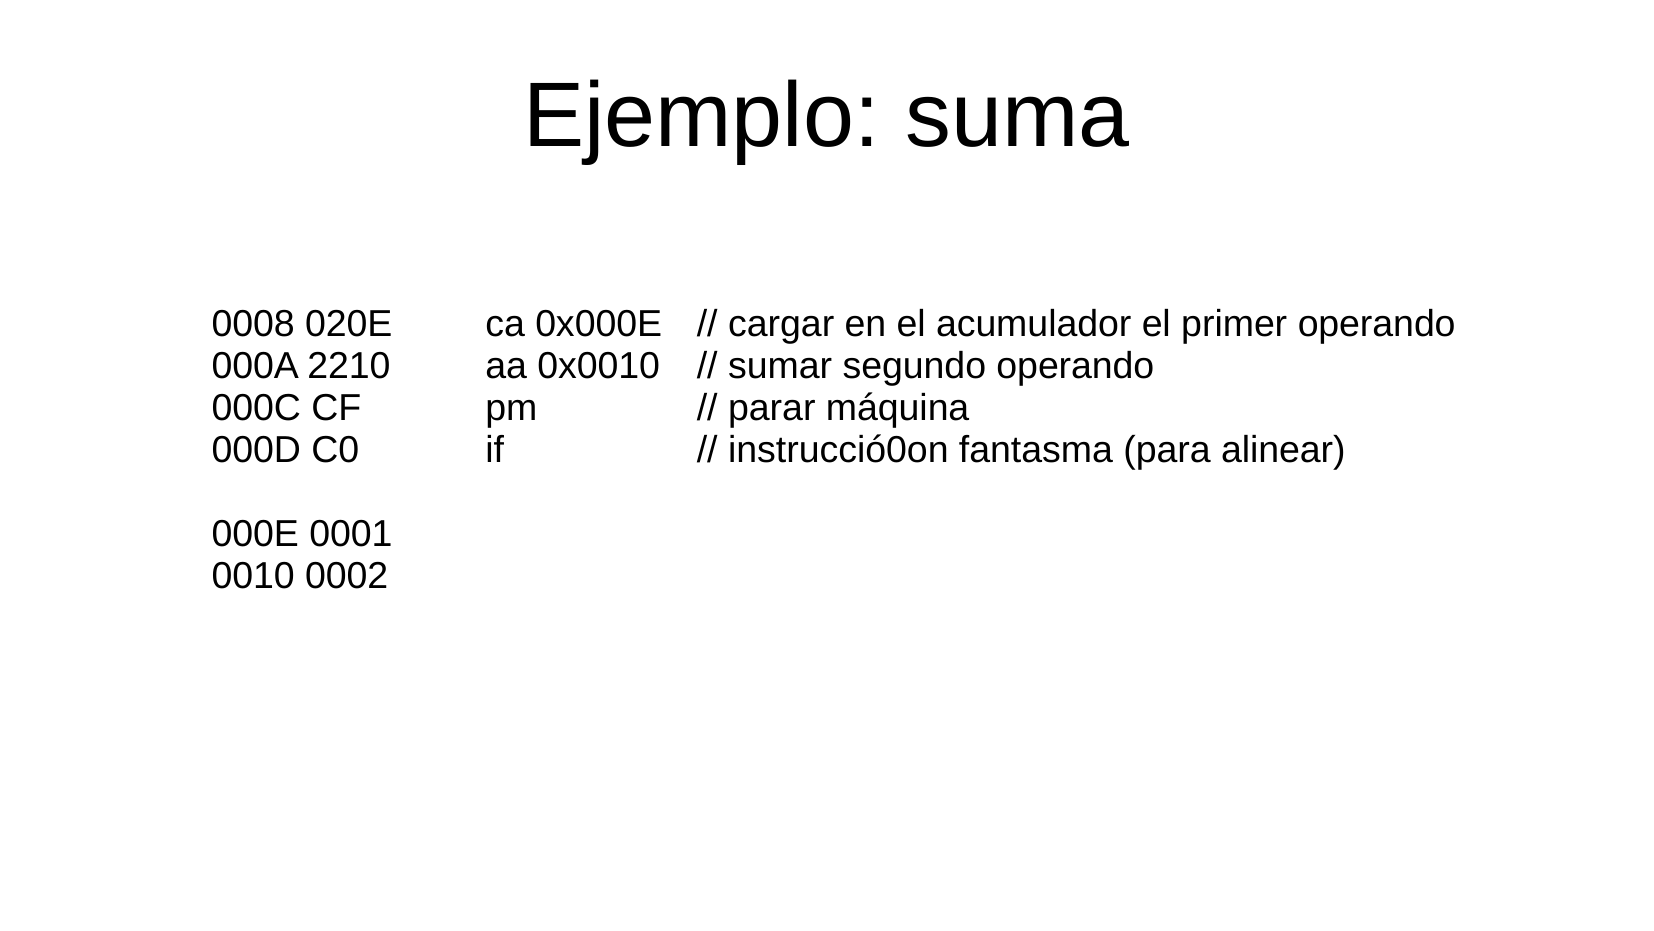

# Ejemplo: suma
 0008 020E	 ca 0x000E	// cargar en el acumulador el primer operando
 000A 2210	 aa 0x0010	// sumar segundo operando
 000C CF	 pm			// parar máquina
 000D C0	 if			// instrucció0on fantasma (para alinear)
 000E 0001
 0010 0002